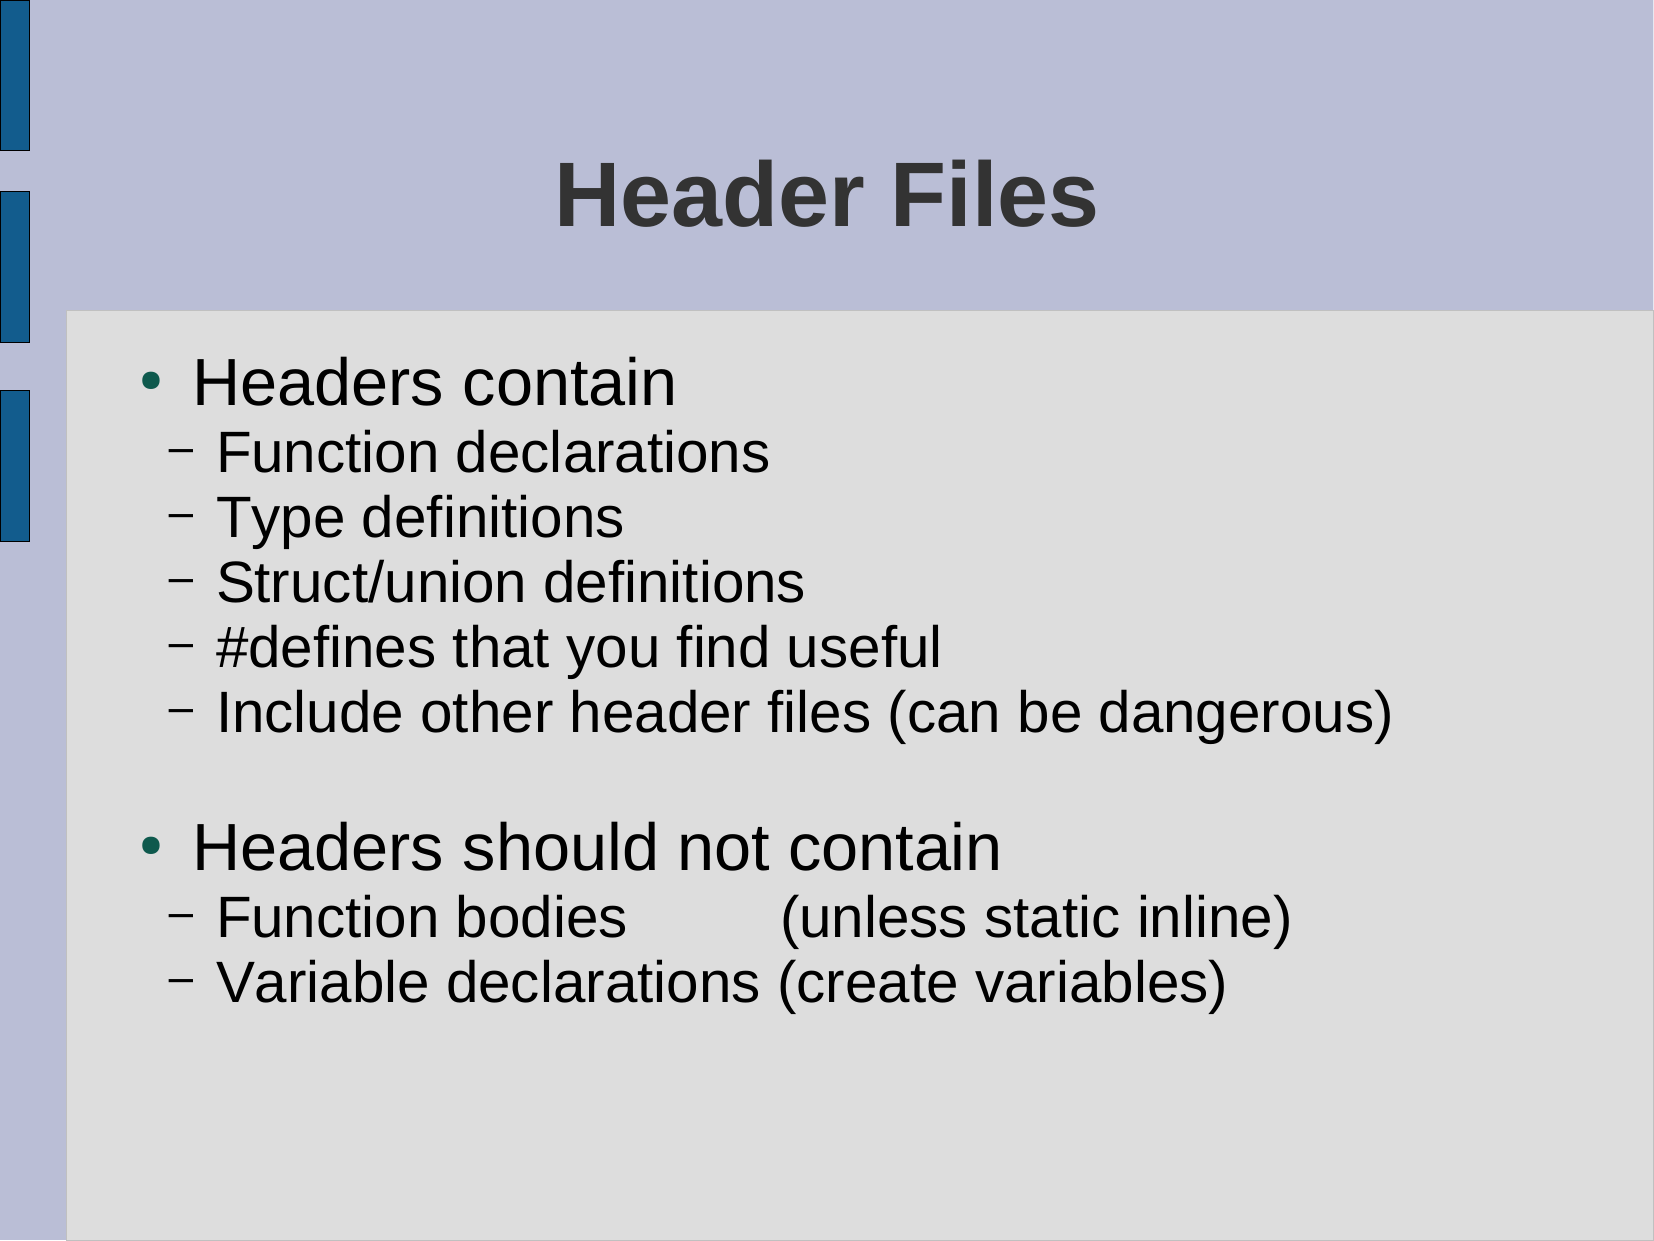

# Header Files
Headers contain
Function declarations
Type definitions
Struct/union definitions
#defines that you find useful
Include other header files (can be dangerous)
Headers should not contain
Function bodies 		(unless static inline)
Variable declarations (create variables)